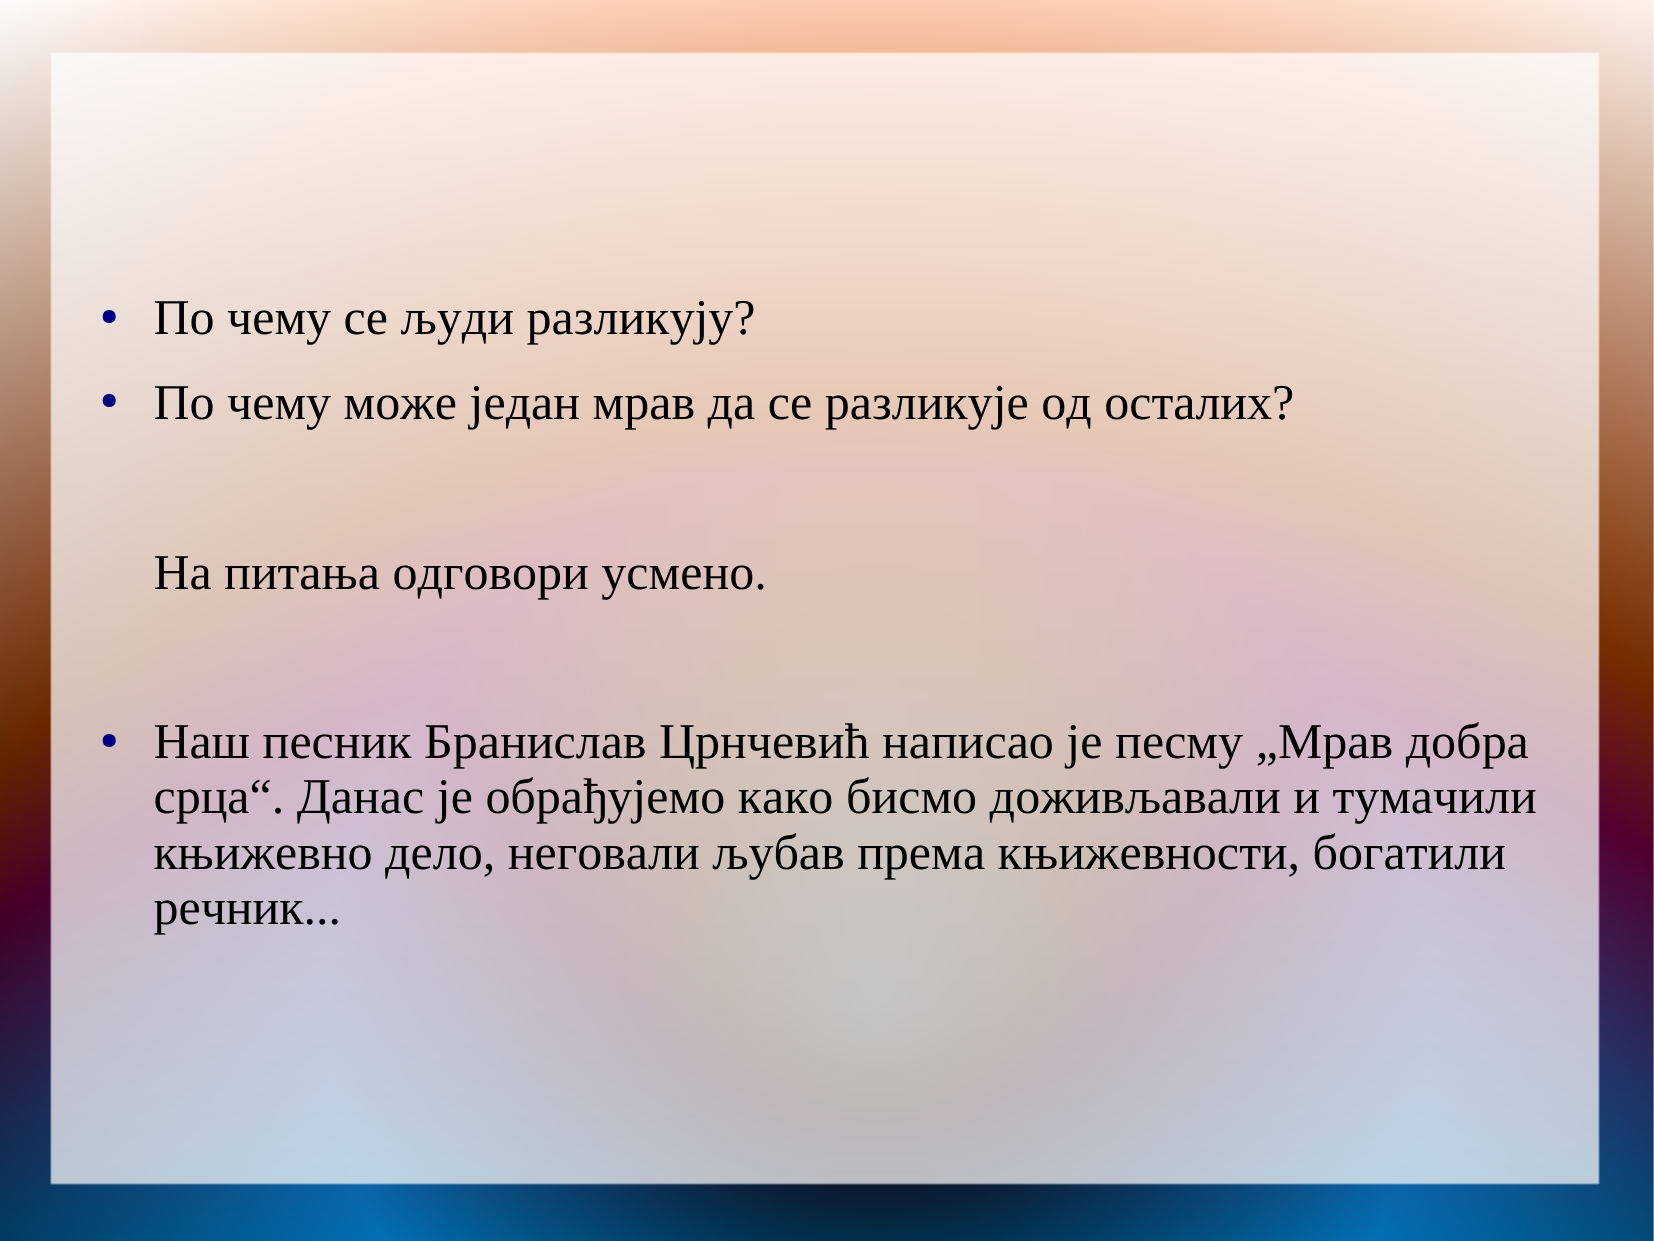

#
По чему се људи разликују?
По чему може један мрав да се разликује од осталих?
На питања одговори усмено.
Наш песник Бранислав Црнчевић написао је песму „Мрав добра срца“. Данас је обрађујемо како бисмо доживљавали и тумачили књижевно дело, неговали љубав према књижевности, богатили речник...